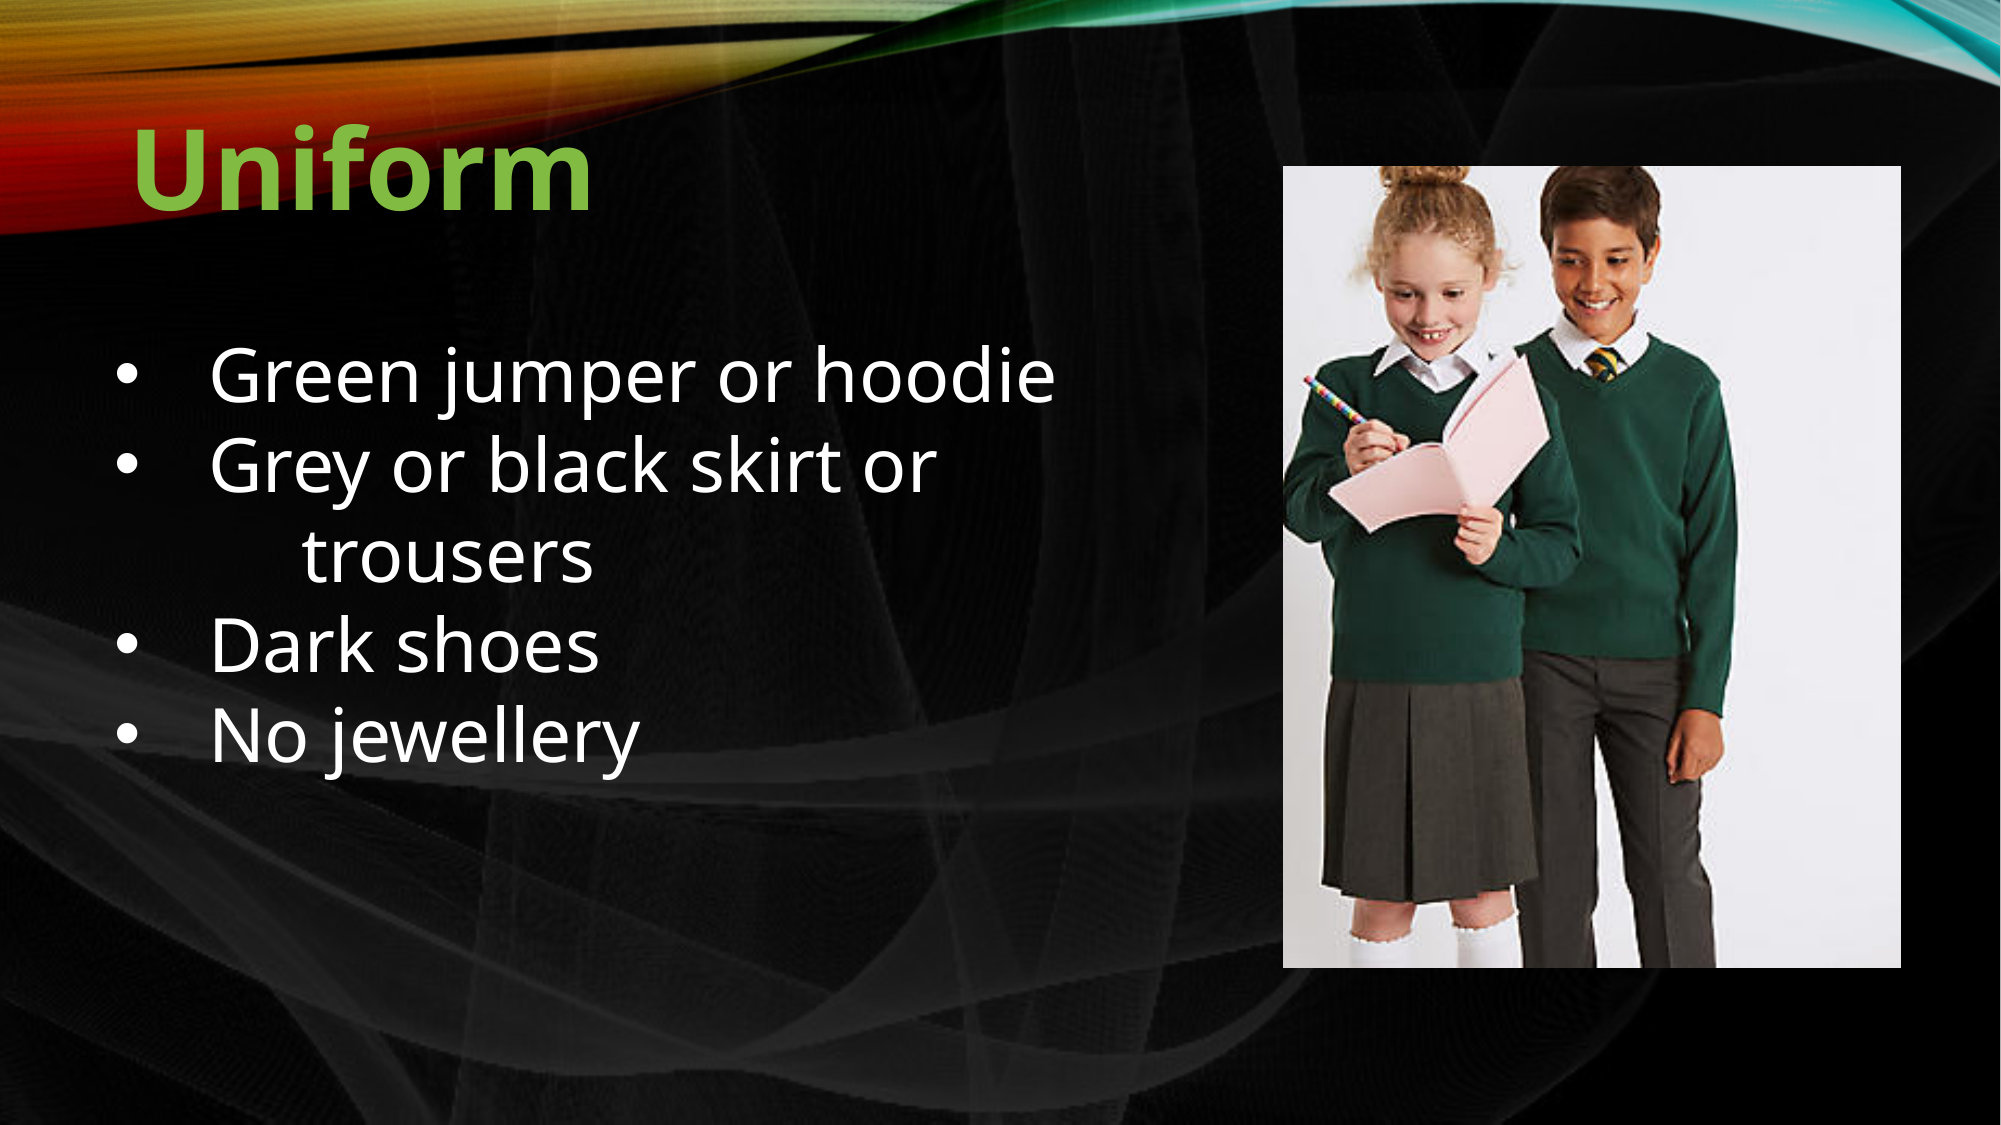

Uniform
Green jumper or hoodie
Grey or black skirt or trousers
Dark shoes
No jewellery